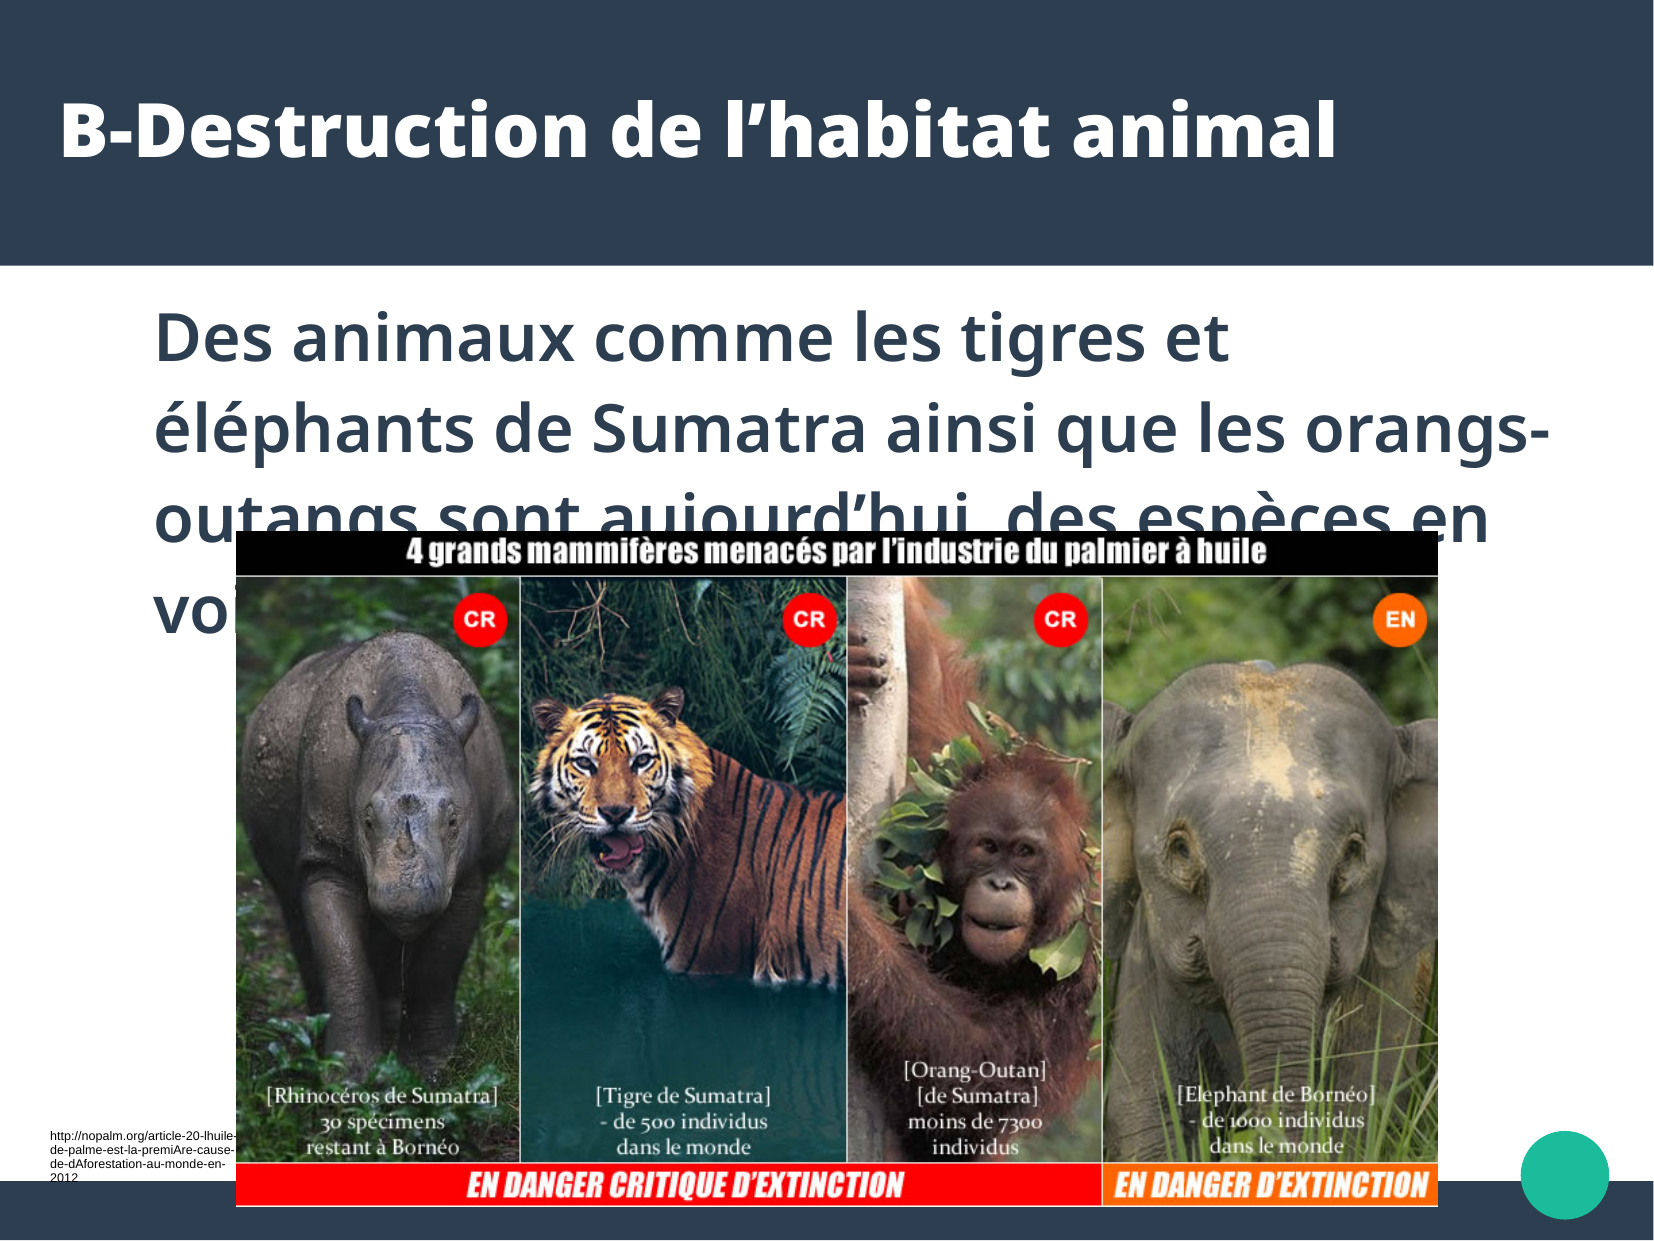

# B-Destruction de l’habitat animal
Des animaux comme les tigres et éléphants de Sumatra ainsi que les orangs-outangs sont aujourd’hui des espèces en voie de disparition.
http://nopalm.org/article-20-lhuile-de-palme-est-la-premiAre-cause-de-dAforestation-au-monde-en-2012